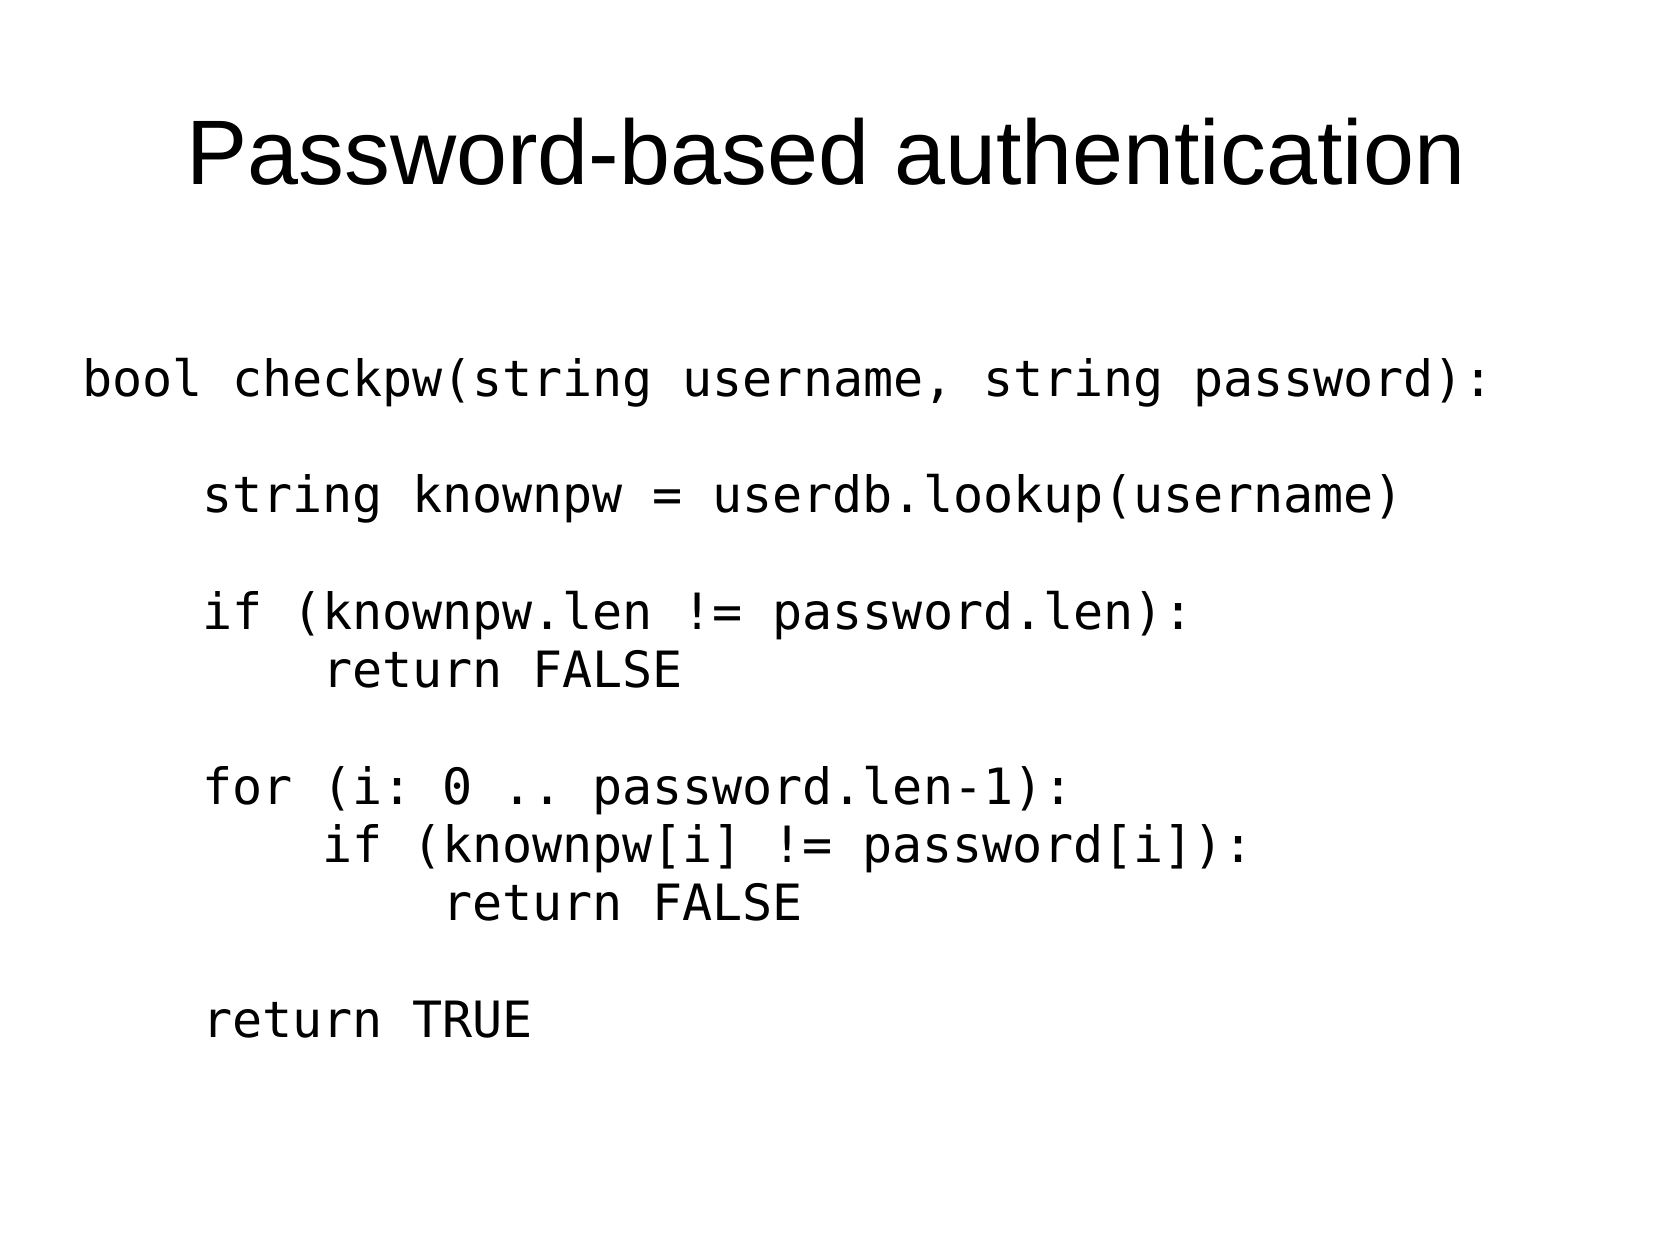

# Password-based authentication
bool checkpw(string username, string password):
 string knownpw = userdb.lookup(username)
 if (knownpw.len != password.len):
 return FALSE
 for (i: 0 .. password.len-1):
 if (knownpw[i] != password[i]):
 return FALSE
 return TRUE